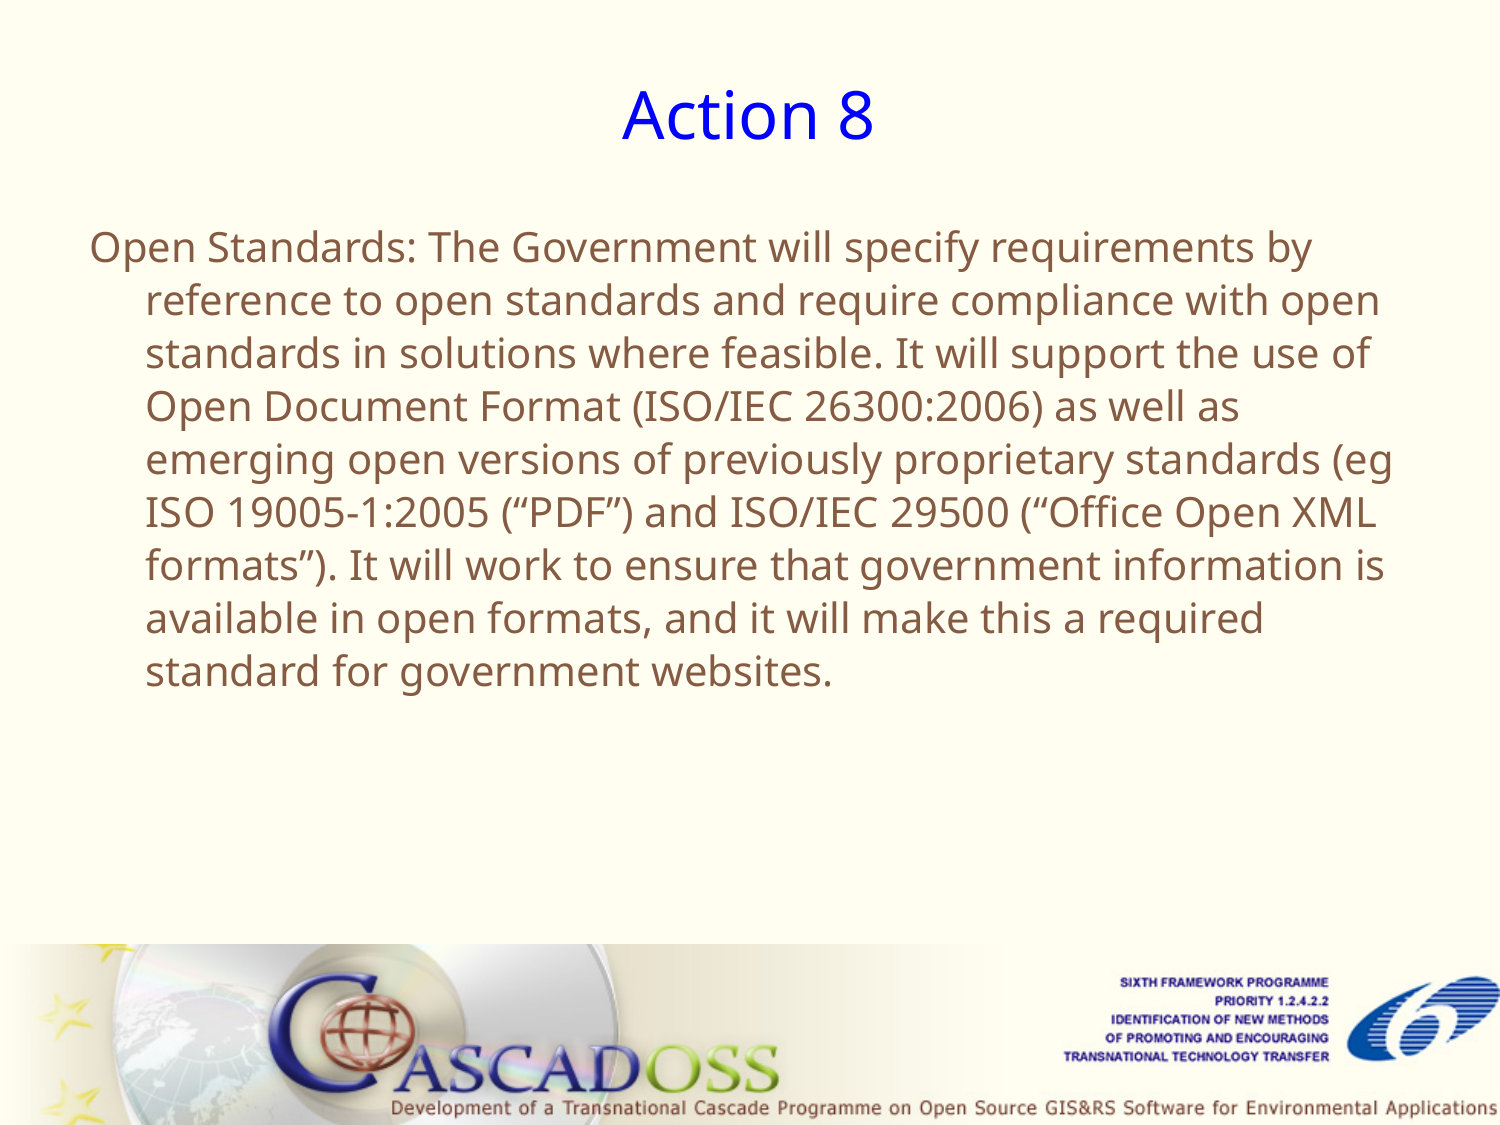

# Action 8
Open Standards: The Government will specify requirements by reference to open standards and require compliance with open standards in solutions where feasible. It will support the use of Open Document Format (ISO/IEC 26300:2006) as well as emerging open versions of previously proprietary standards (eg ISO 19005-1:2005 (“PDF”) and ISO/IEC 29500 (“Office Open XML formats”). It will work to ensure that government information is available in open formats, and it will make this a required standard for government websites.